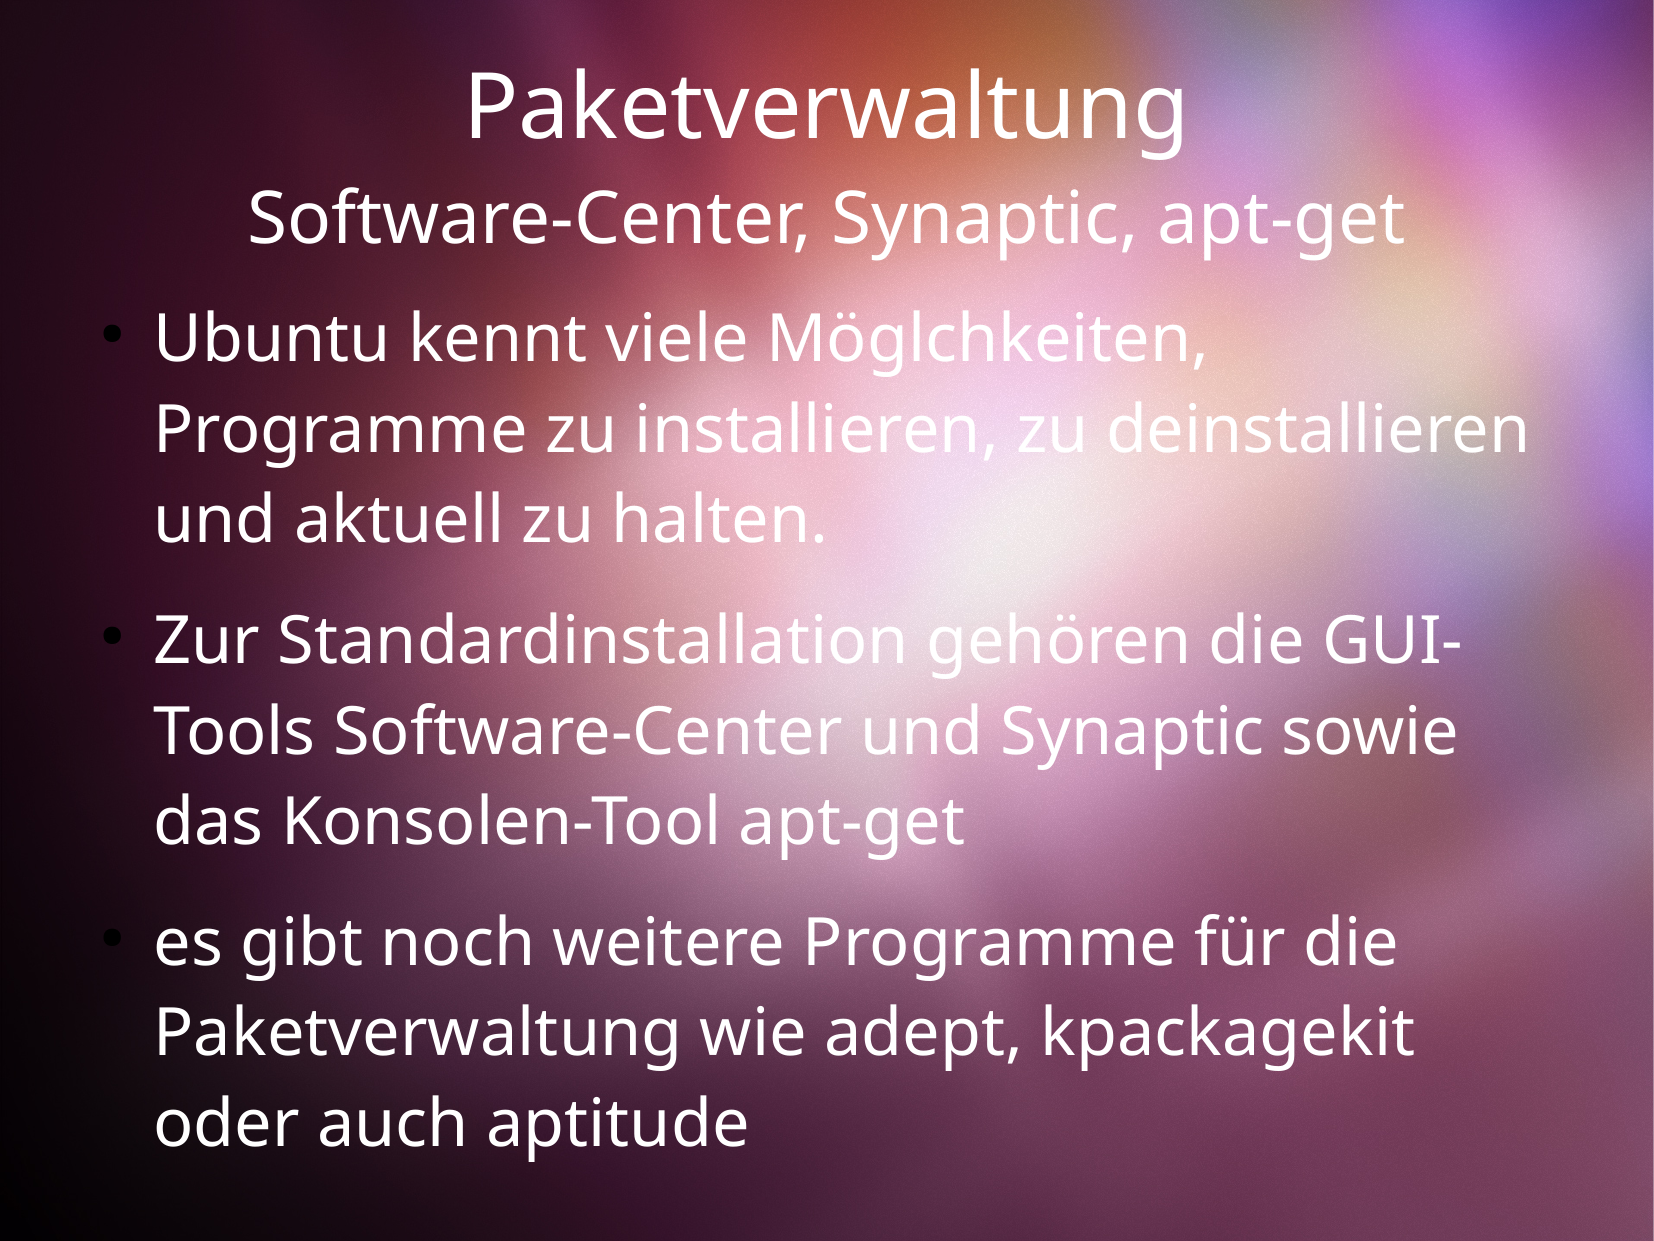

# Paketverwaltung Software-Center, Synaptic, apt-get
Ubuntu kennt viele Möglchkeiten, Programme zu installieren, zu deinstallieren und aktuell zu halten.
Zur Standardinstallation gehören die GUI-Tools Software-Center und Synaptic sowie das Konsolen-Tool apt-get
es gibt noch weitere Programme für die Paketverwaltung wie adept, kpackagekit oder auch aptitude